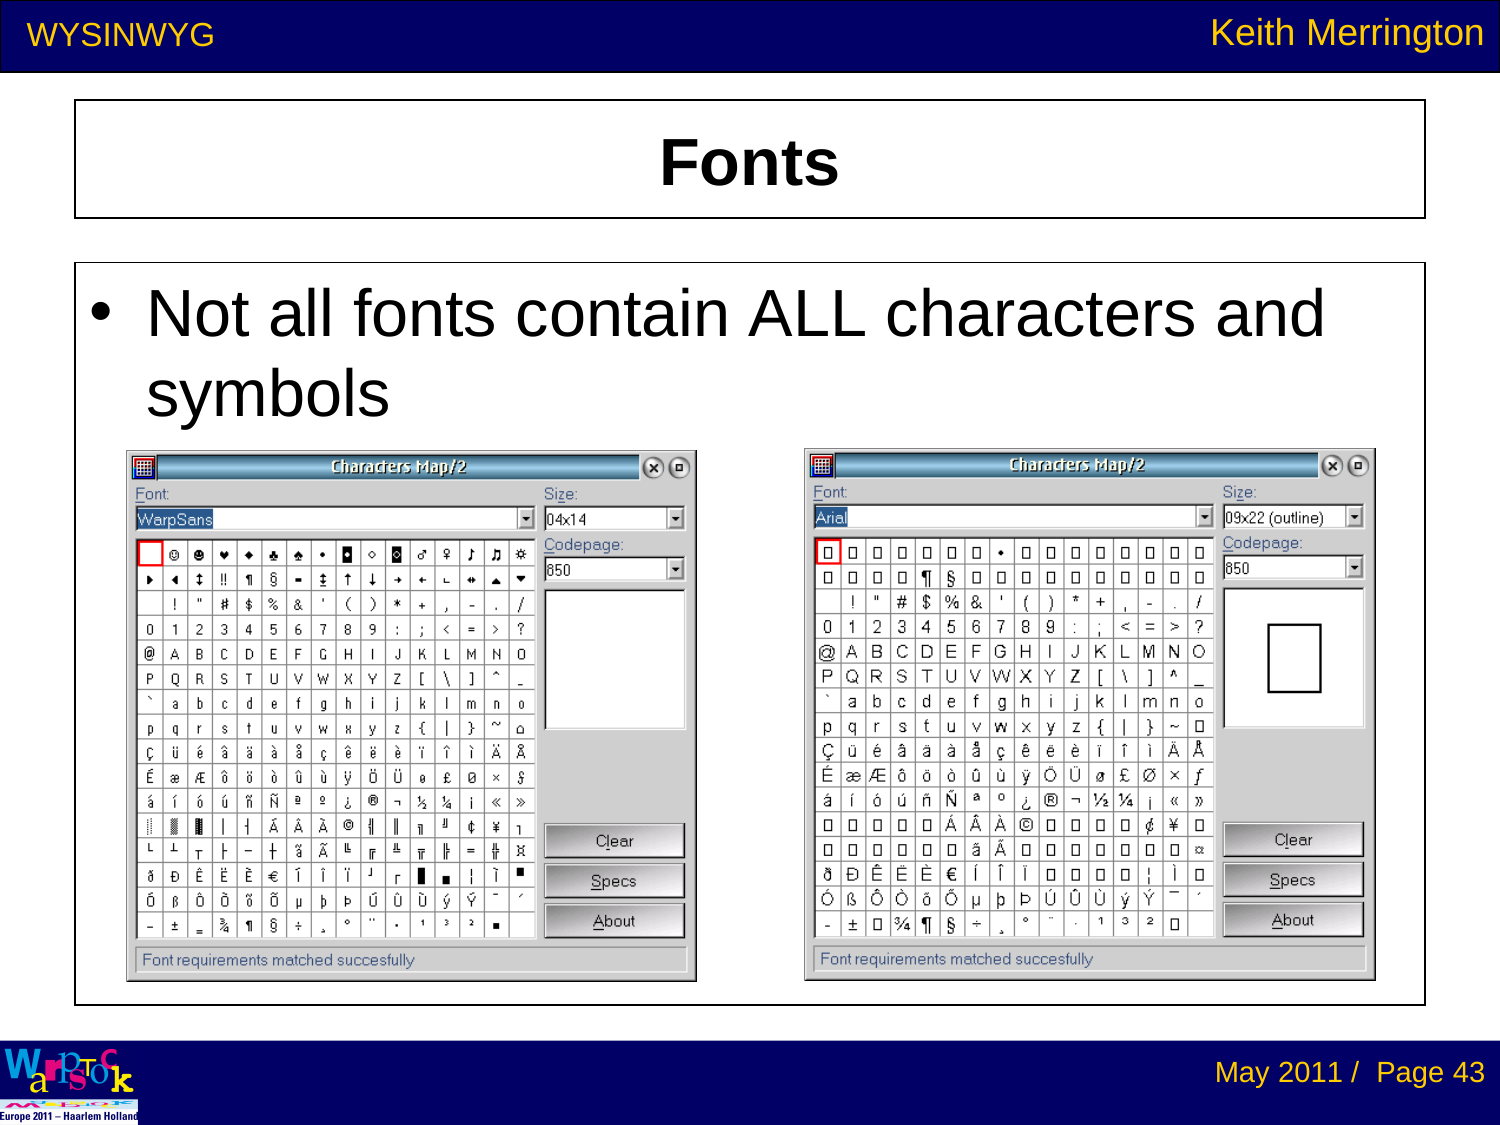

# Fonts
Not all fonts contain ALL characters and symbols